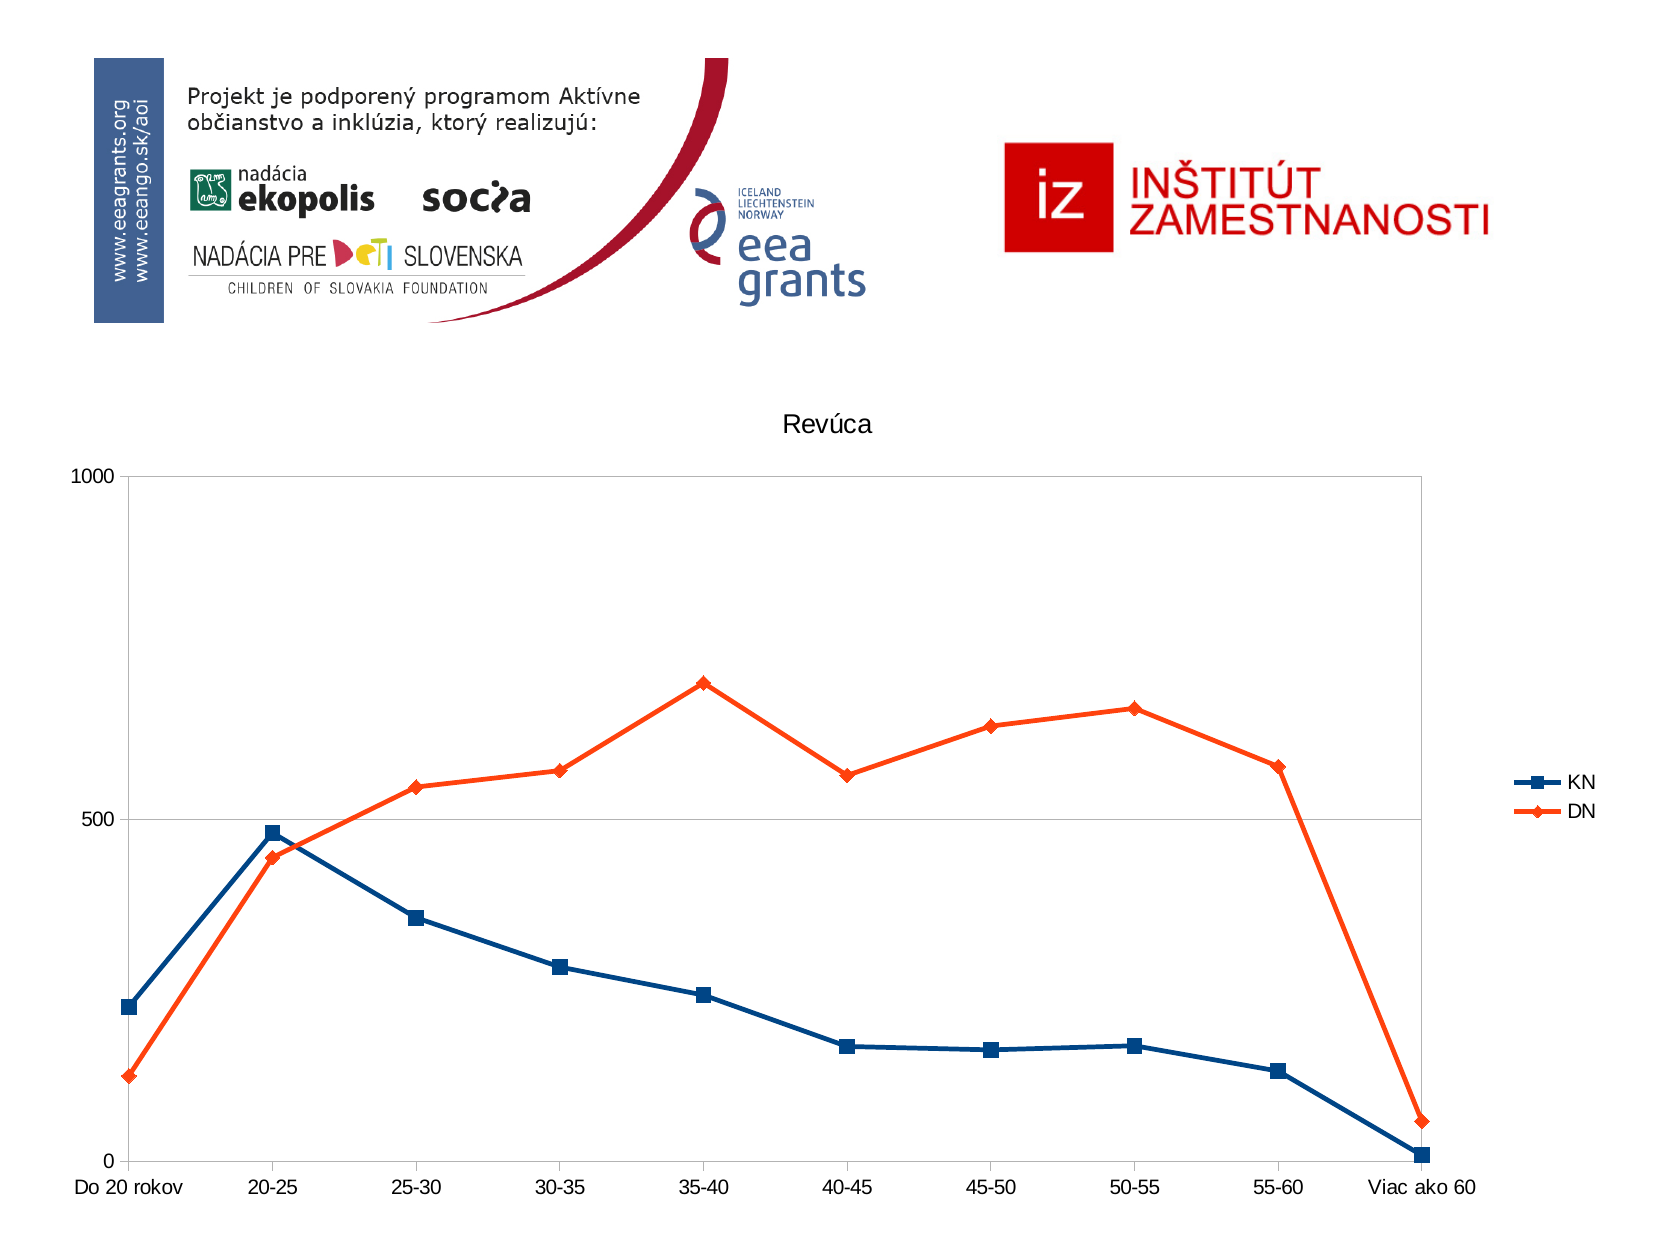

#
### Chart: Revúca
| Category | KN | DN |
|---|---|---|
| Do 20 rokov | 226.0 | 125.0 |
| 20-25 | 480.0 | 444.0 |
| 25-30 | 356.0 | 547.0 |
| 30-35 | 284.0 | 571.0 |
| 35-40 | 243.0 | 699.0 |
| 40-45 | 168.0 | 564.0 |
| 45-50 | 163.0 | 636.0 |
| 50-55 | 169.0 | 662.0 |
| 55-60 | 132.0 | 577.0 |
| Viac ako 60 | 9.0 | 59.0 |